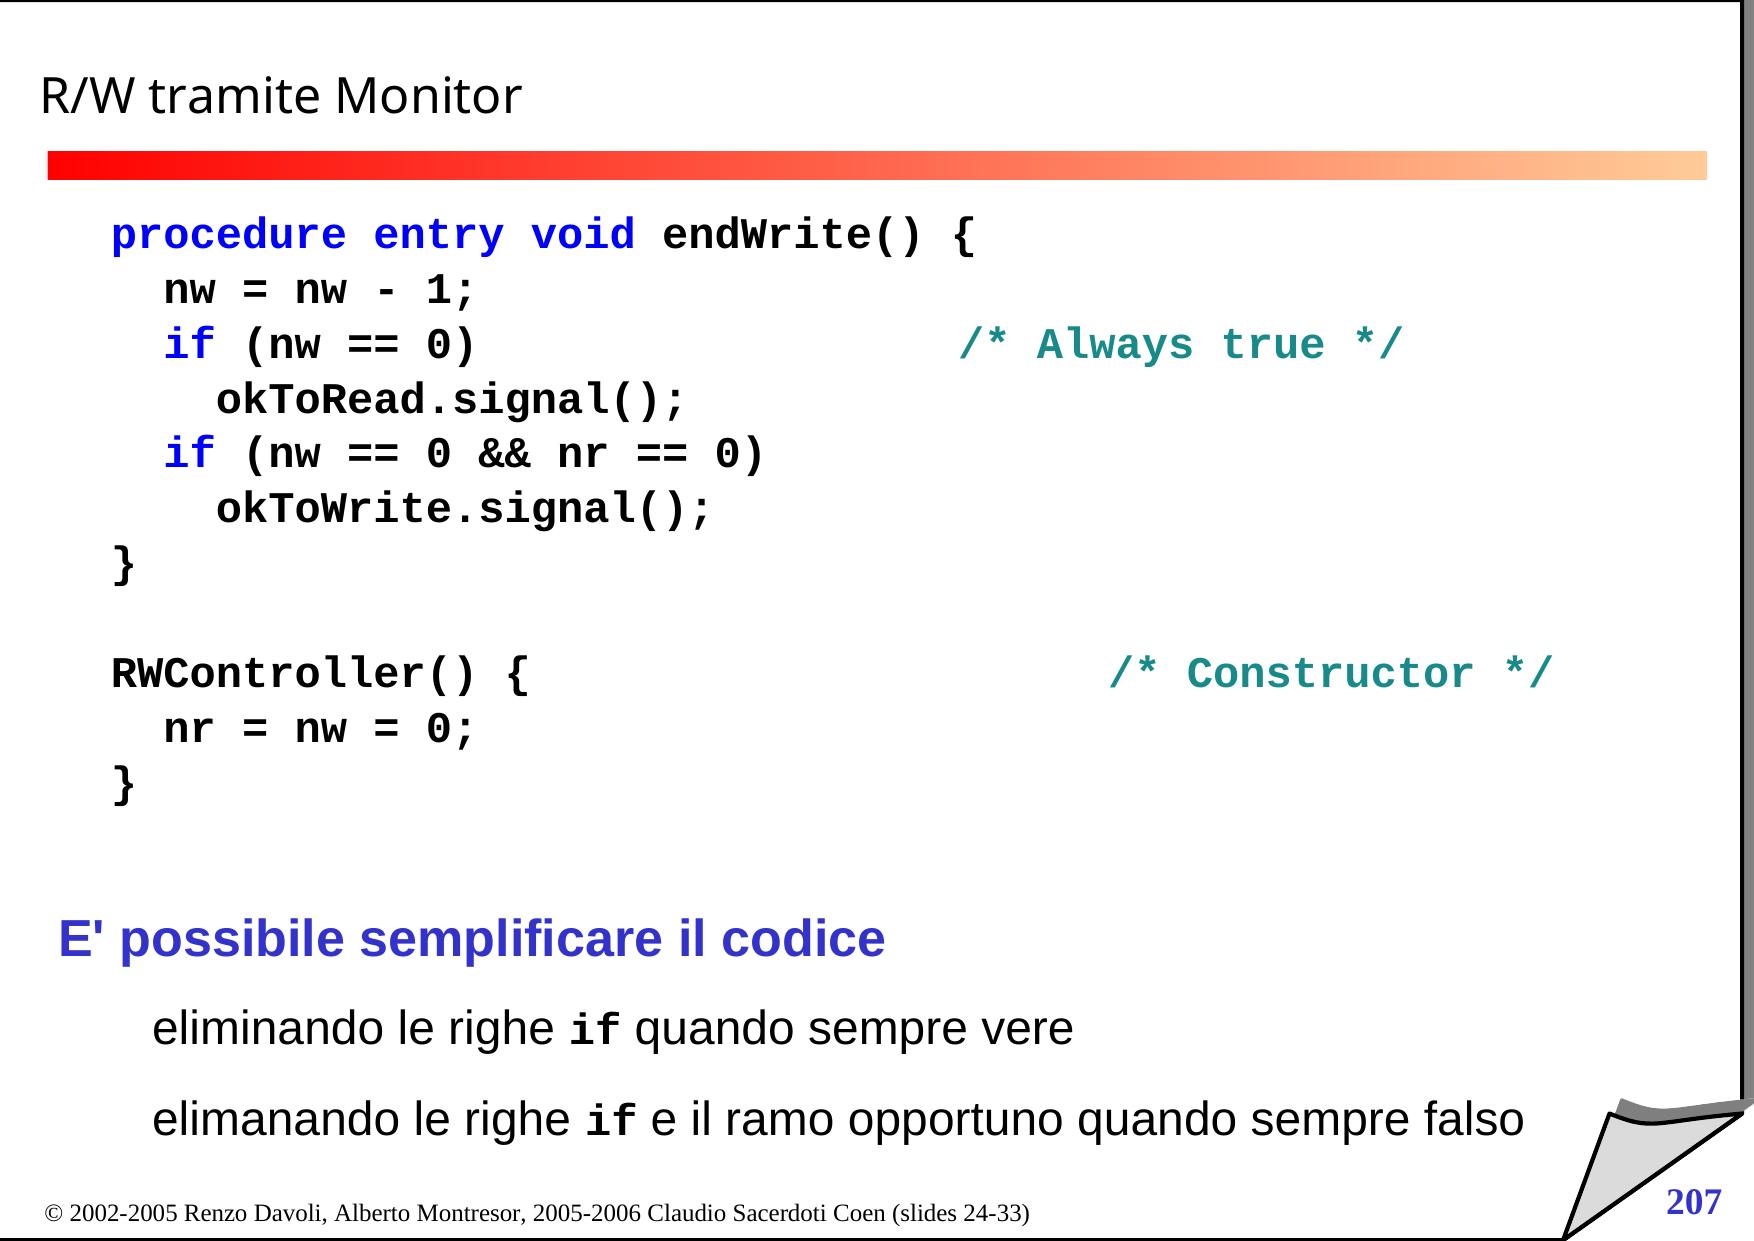

# R/W tramite Monitor
 procedure entry void endWrite() {
 nw = nw - 1;
 if (nw == 0)				/* Always true */
 okToRead.signal();
 if (nw == 0 && nr == 0)
 okToWrite.signal();
 }
 RWController() {				/* Constructor */
 nr = nw = 0;
 }
E' possibile semplificare il codice
eliminando le righe if quando sempre vere
elimanando le righe if e il ramo opportuno quando sempre falso